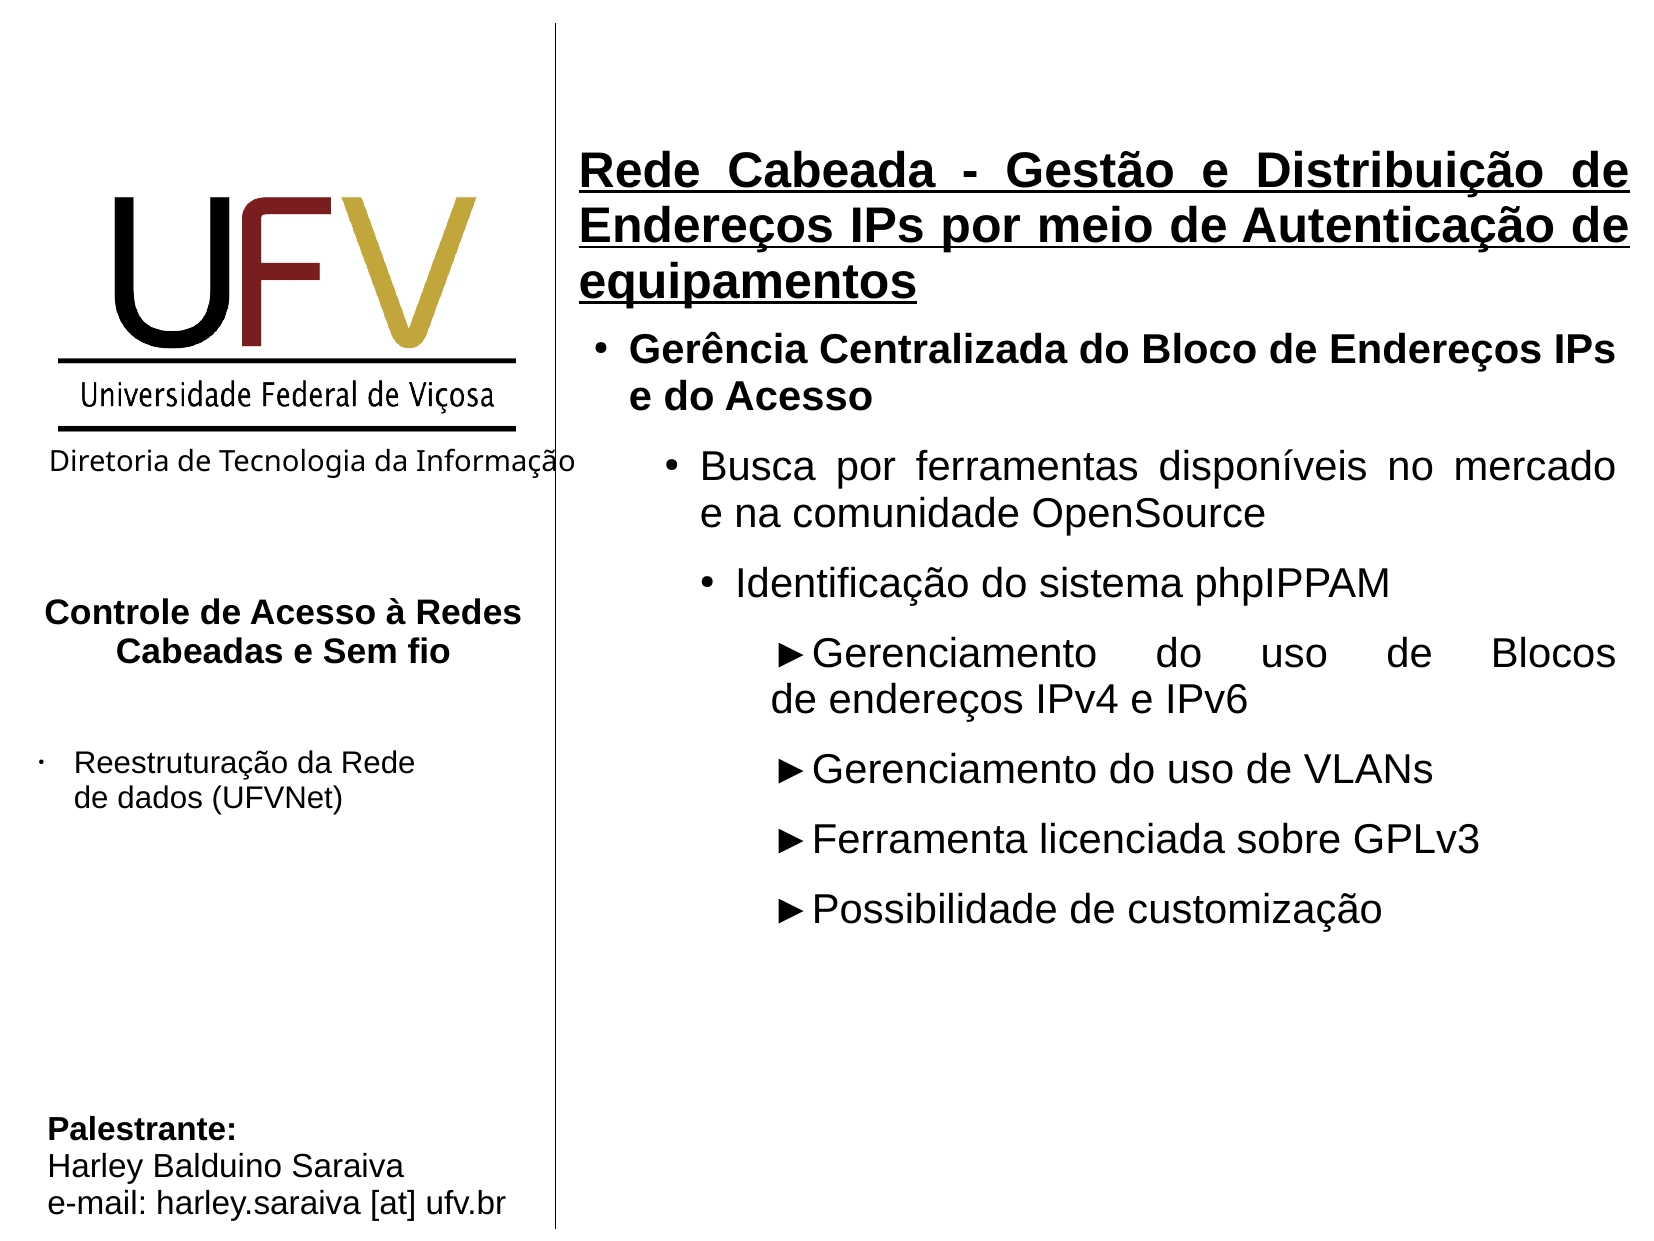

Rede Cabeada - Gestão e Distribuição de Endereços IPs por meio de Autenticação de equipamentos
Gerência Centralizada do Bloco de Endereços IPs
e do Acesso
Busca por ferramentas disponíveis no mercado
e na comunidade OpenSource
Identificação do sistema phpIPPAM
►Gerenciamento do uso de Blocos
de endereços IPv4 e IPv6
►Gerenciamento do uso de VLANs
►Ferramenta licenciada sobre GPLv3
►Possibilidade de customização
Diretoria de Tecnologia da Informação
# Controle de Acesso à Redes Cabeadas e Sem fio
Reestruturação da Rede
de dados (UFVNet)
Palestrante:
Harley Balduino Saraiva
e-mail: harley.saraiva [at] ufv.br